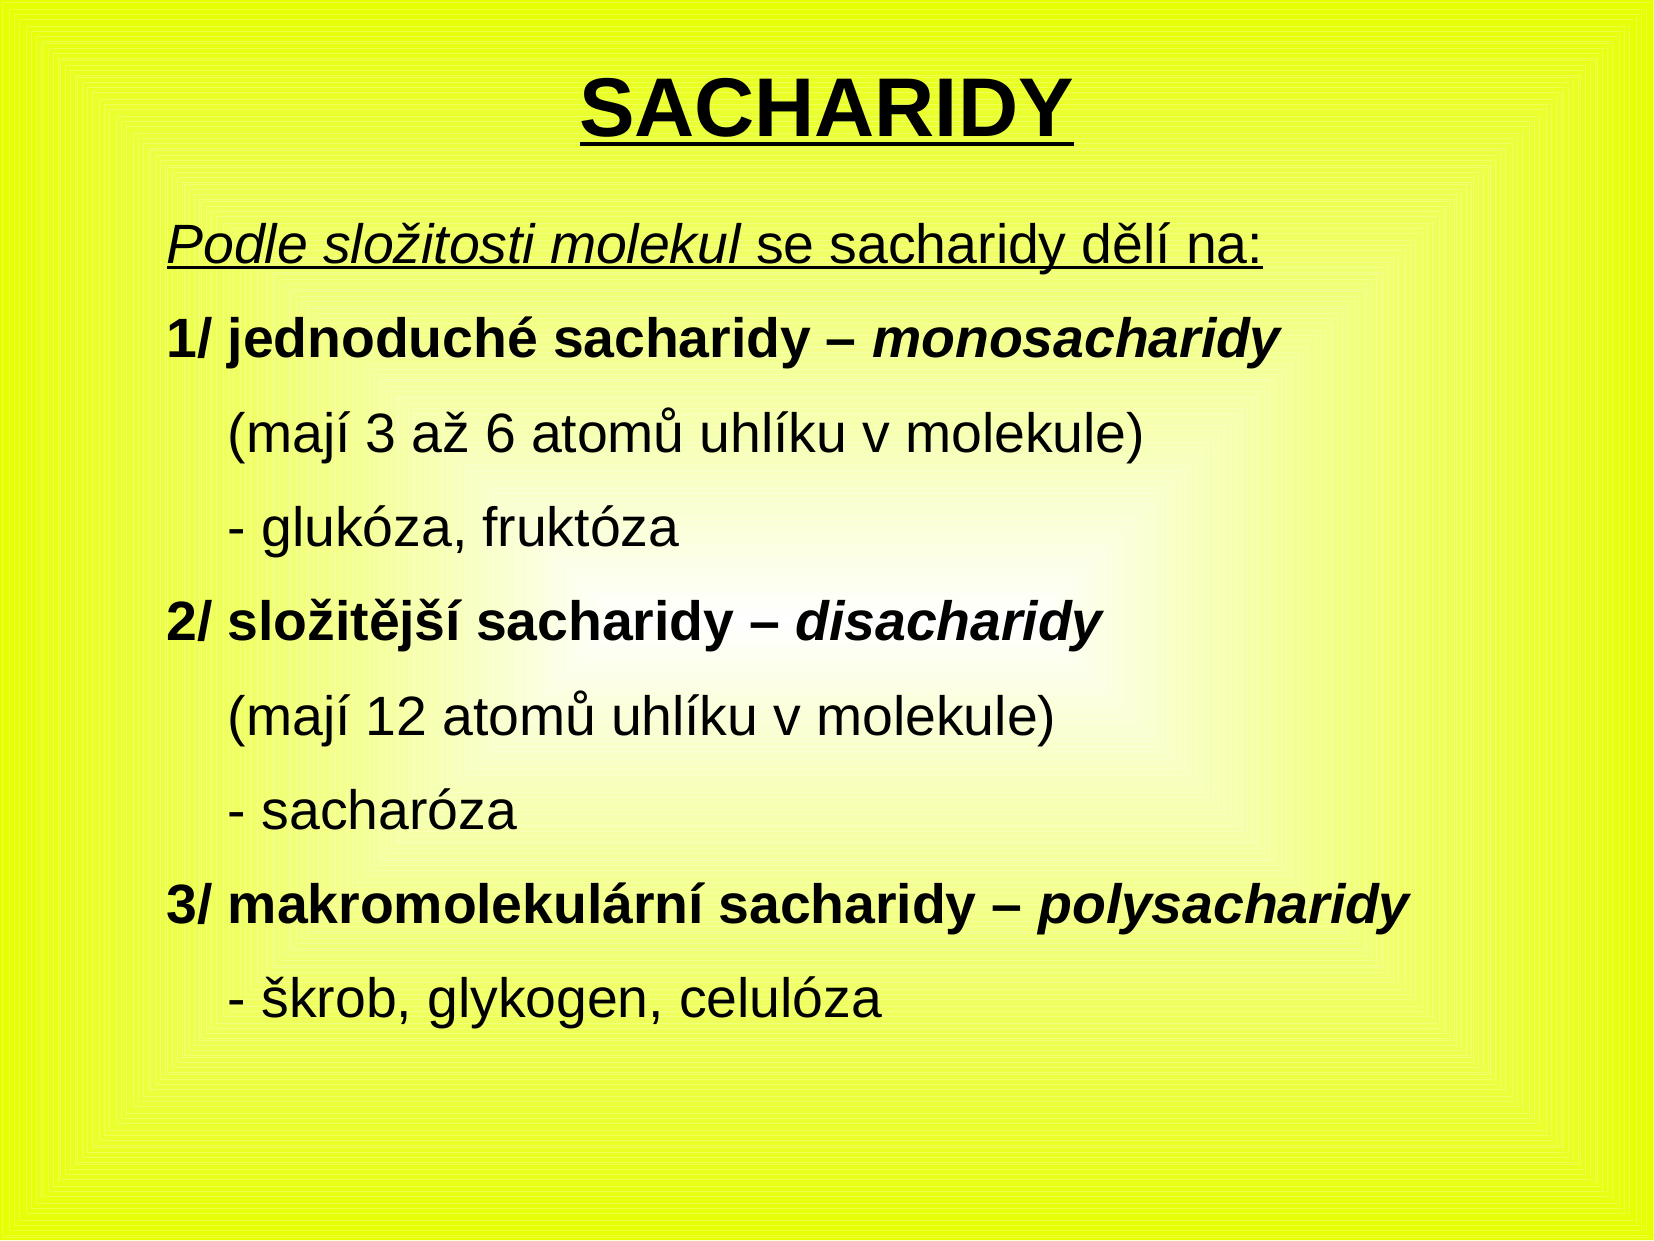

# SACHARIDY
Podle složitosti molekul se sacharidy dělí na:
1/ jednoduché sacharidy – monosacharidy
 (mají 3 až 6 atomů uhlíku v molekule)
 - glukóza, fruktóza
2/ složitější sacharidy – disacharidy
 (mají 12 atomů uhlíku v molekule)
 - sacharóza
3/ makromolekulární sacharidy – polysacharidy
 - škrob, glykogen, celulóza